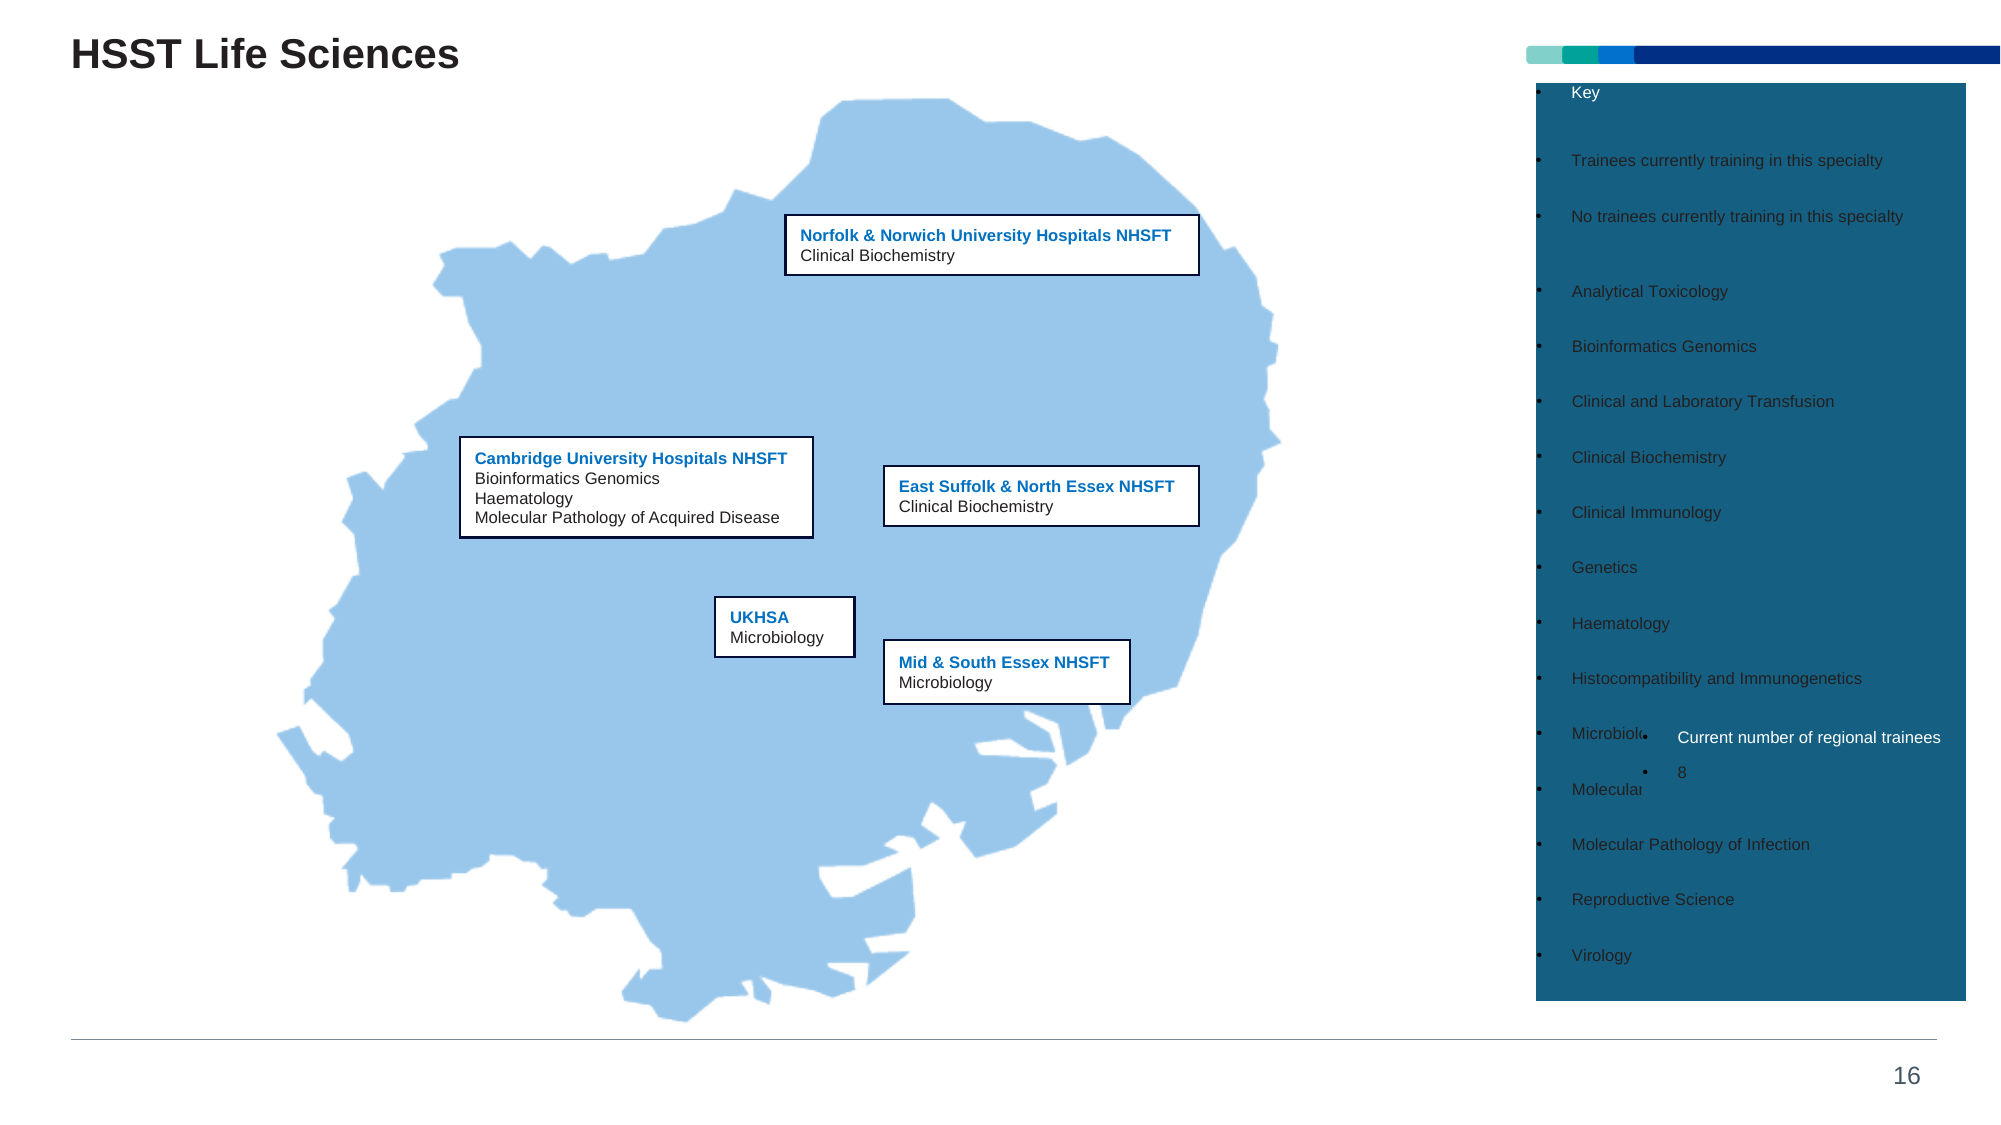

# HSST Life Sciences
| Key | |
| --- | --- |
| Trainees currently training in this specialty | |
| No trainees currently training in this specialty | |
| Specialty | |
| --- | --- |
| Analytical Toxicology | |
| Bioinformatics Genomics | |
| Clinical and Laboratory Transfusion | |
| Clinical Biochemistry | |
| Clinical Immunology | |
| Genetics | |
| Haematology | |
| Histocompatibility and Immunogenetics | |
| Microbiology | |
| Molecular Pathology of Acquired Disease | |
| Molecular Pathology of Infection | |
| Reproductive Science | |
| Virology | |
Norfolk & Norwich University Hospitals NHSFT
Clinical Biochemistry
Cambridge University Hospitals NHSFT
Bioinformatics Genomics
Haematology
Molecular Pathology of Acquired Disease
East Suffolk & North Essex NHSFT
Clinical Biochemistry
UKHSA
Microbiology
Mid & South Essex NHSFT
Microbiology
| Current number of regional trainees |
| --- |
| 8 |